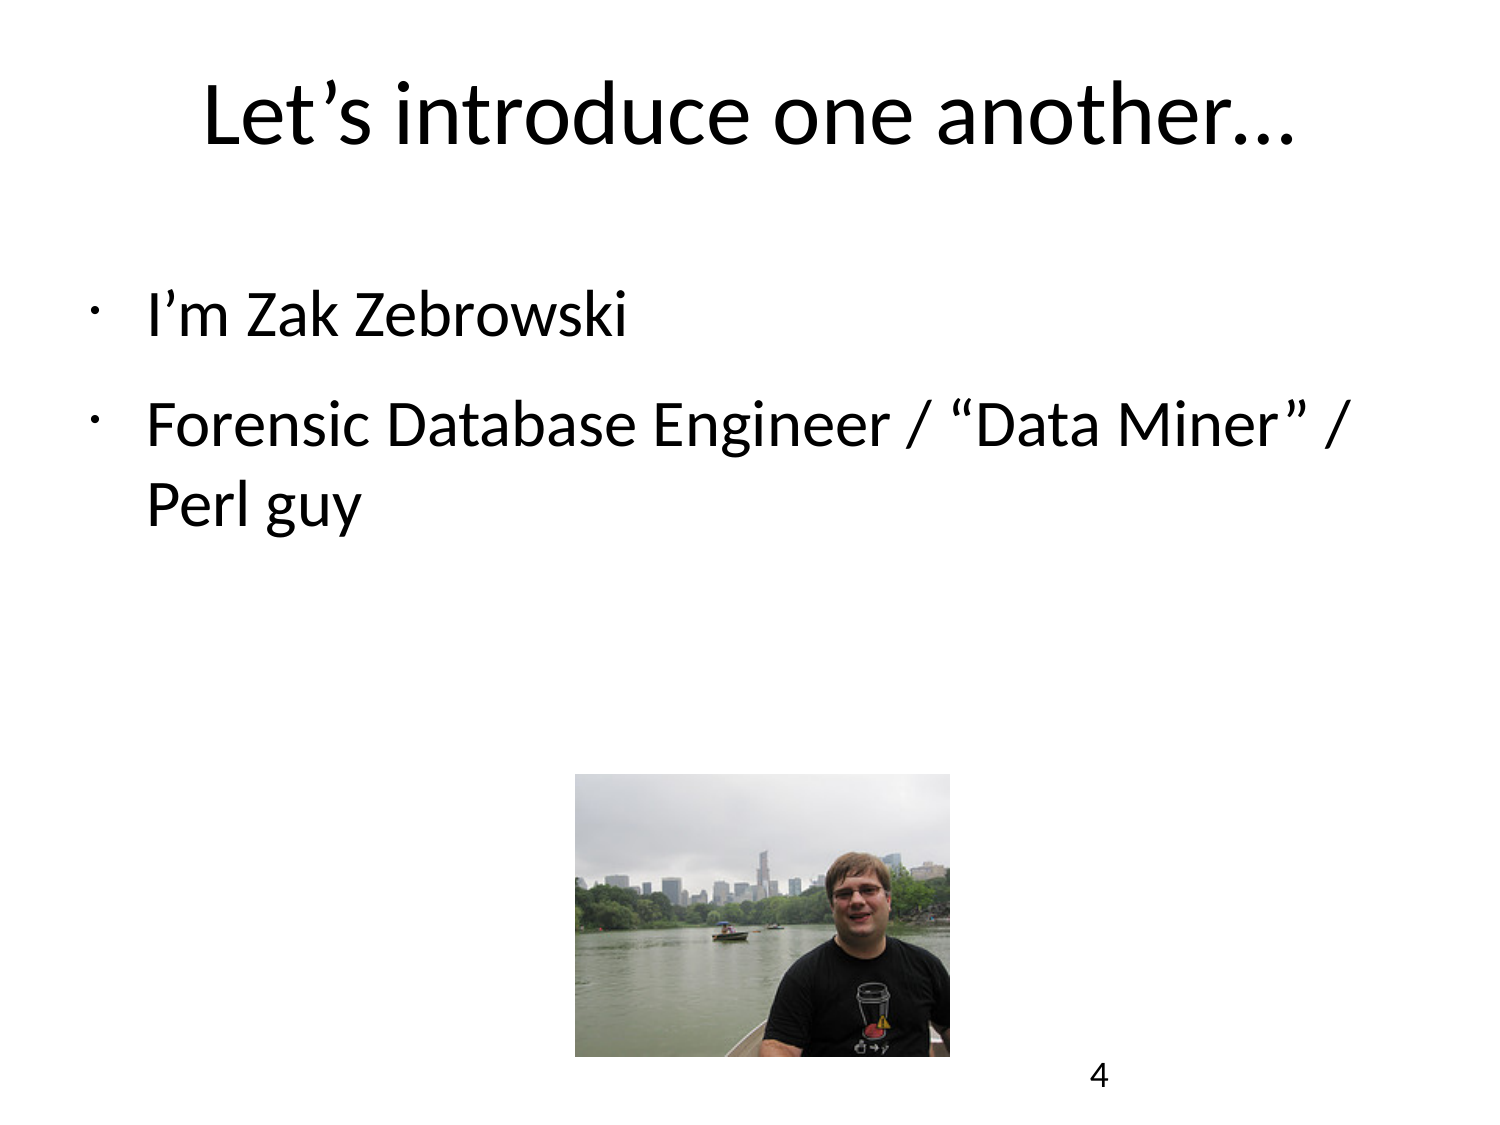

# Let’s introduce one another…
I’m Zak Zebrowski
Forensic Database Engineer / “Data Miner” / Perl guy